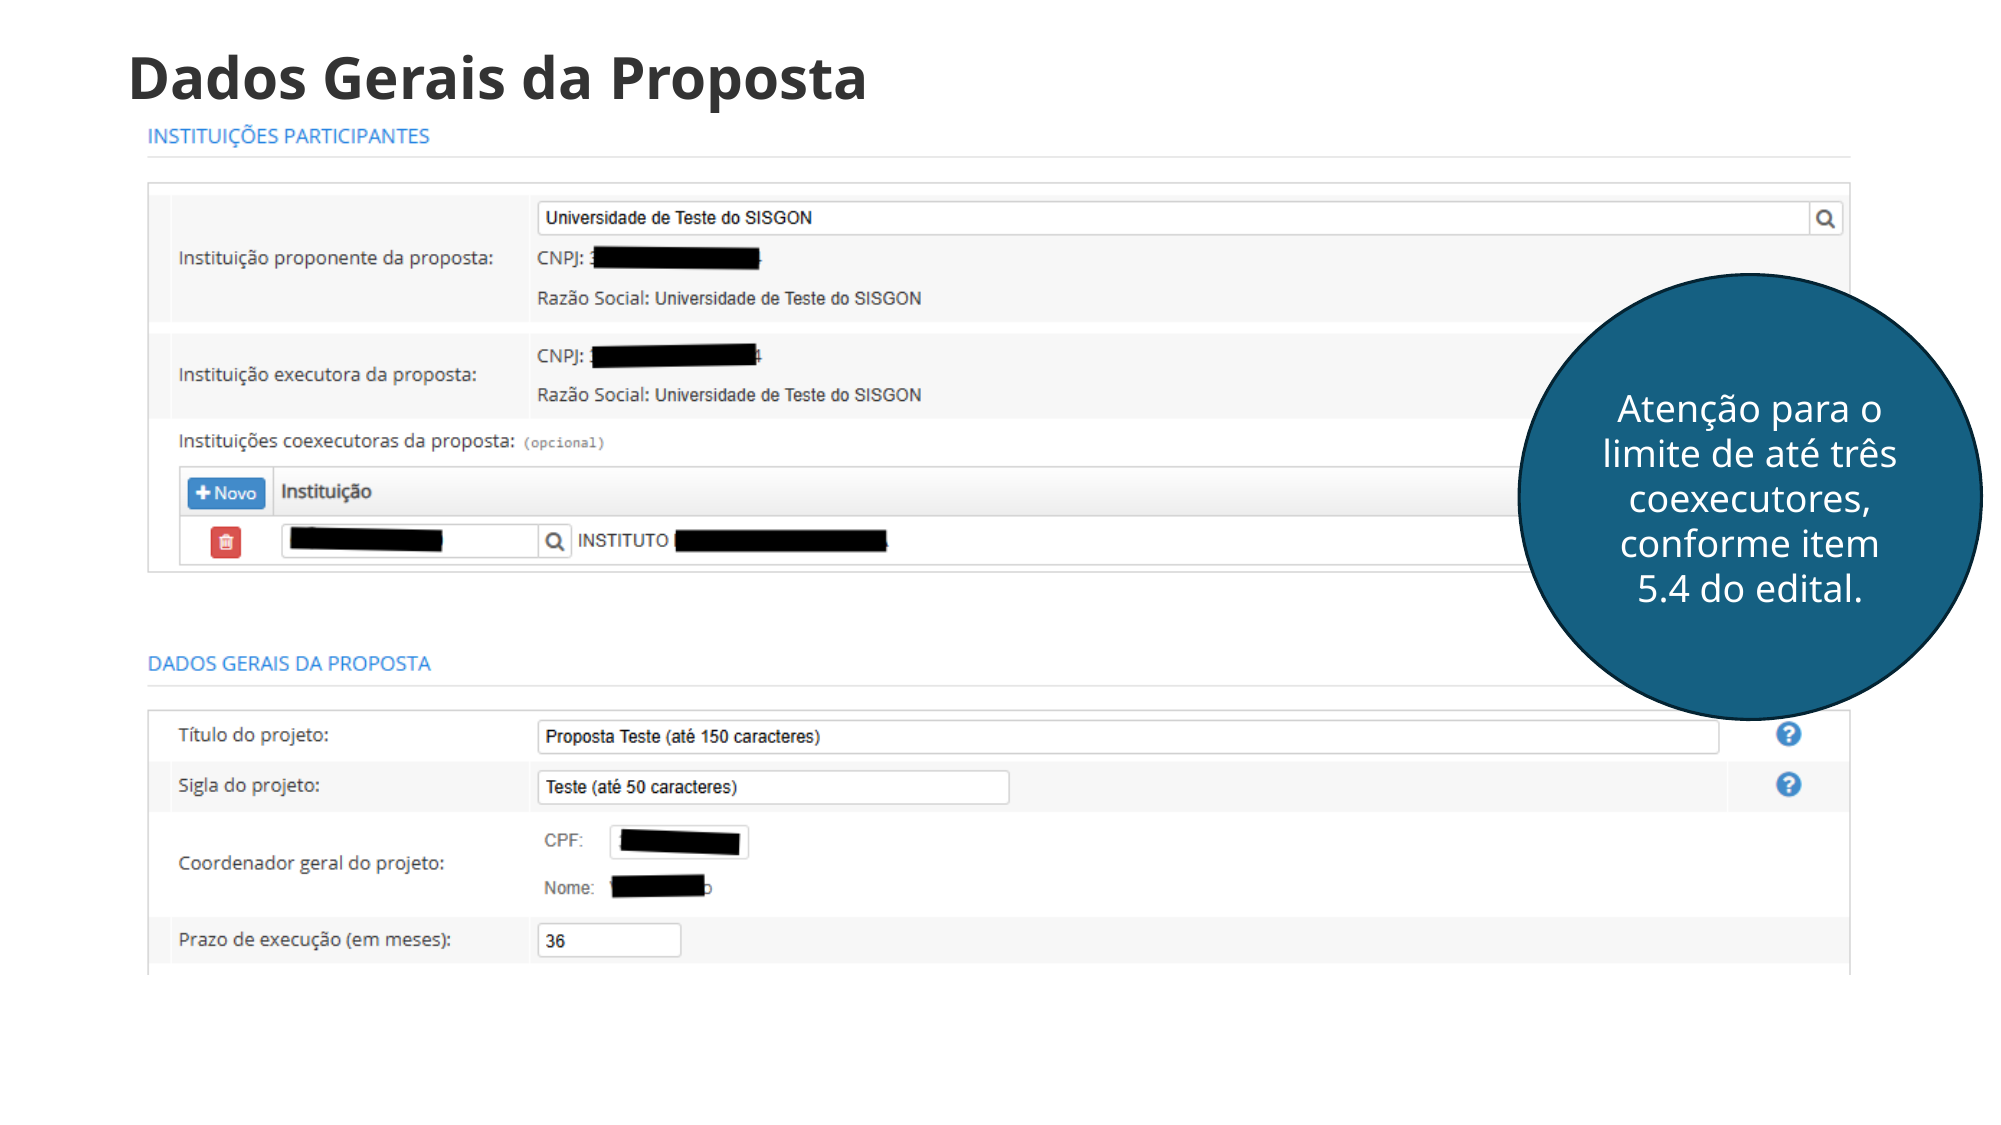

# Dados Gerais da Proposta
Atenção para o limite de até três coexecutores, conforme item 5.4 do edital.